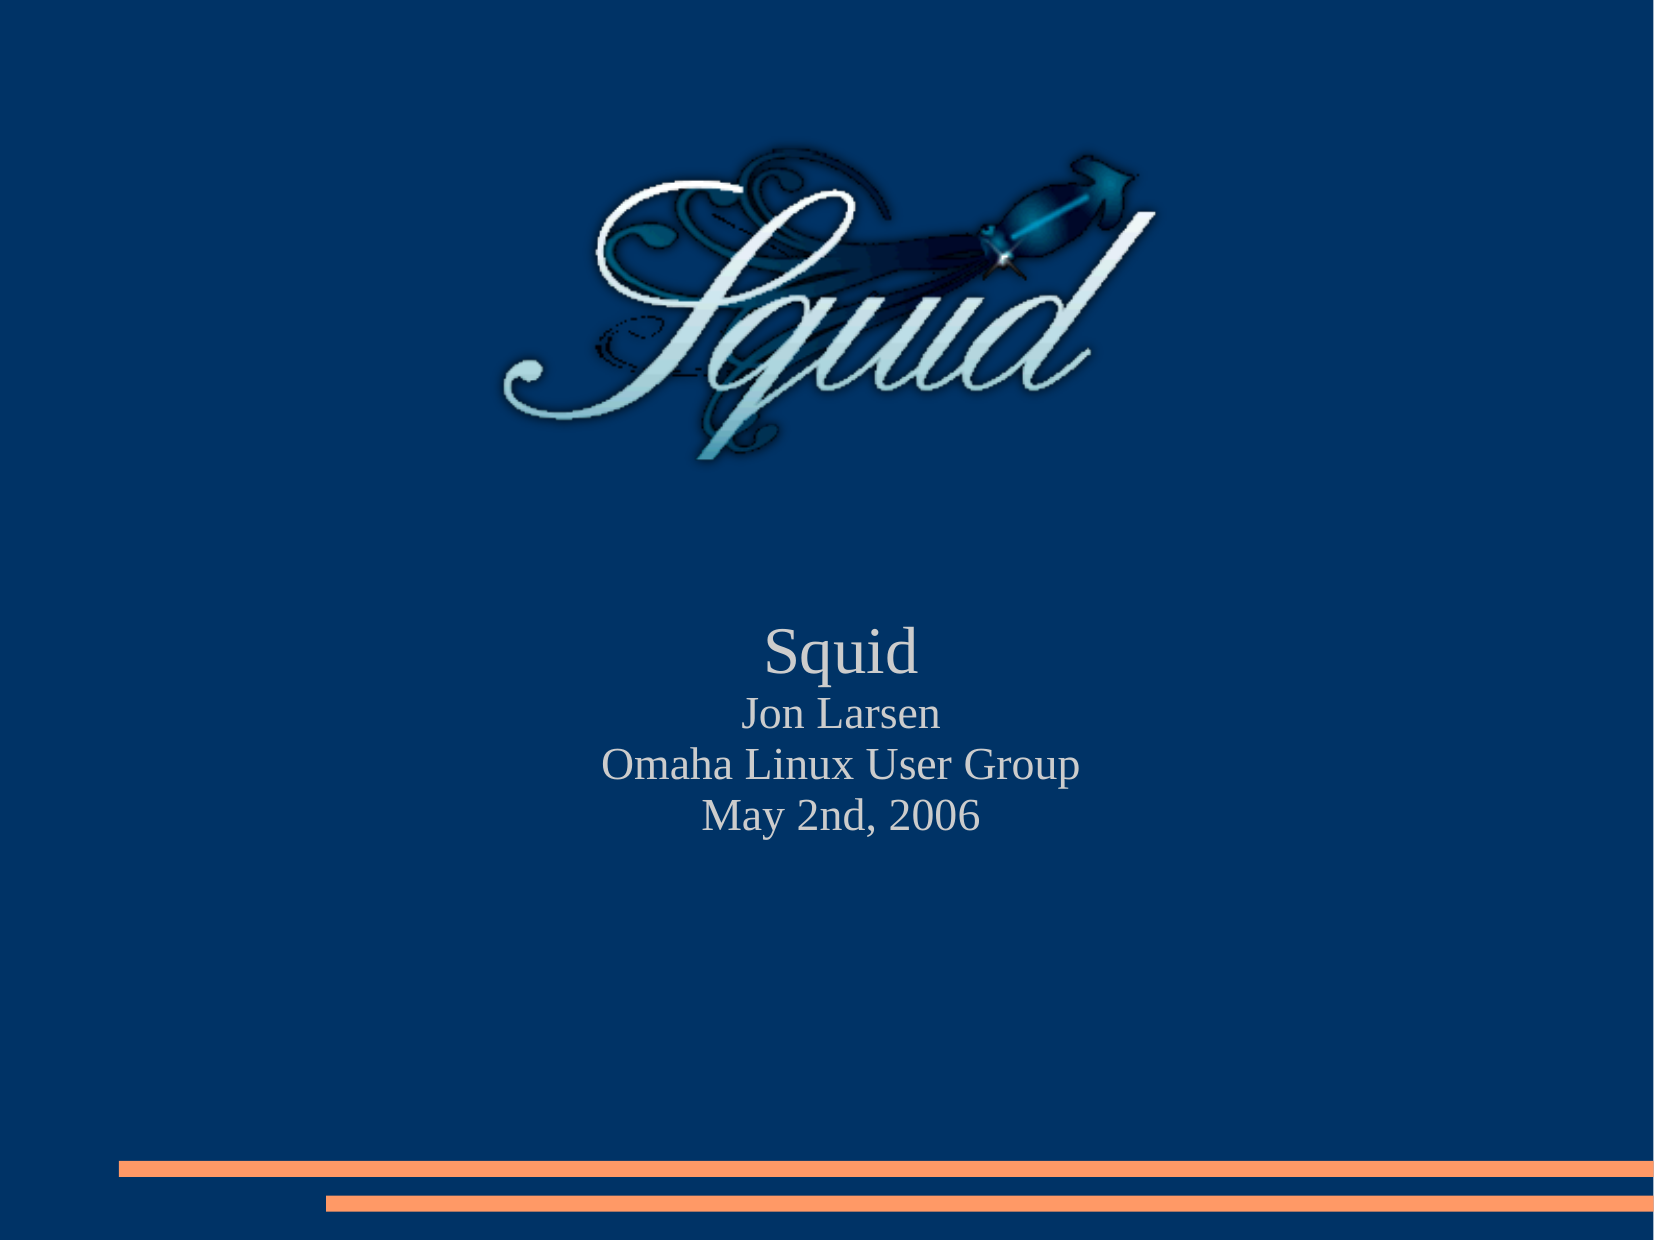

Squid
Jon Larsen
Omaha Linux User Group
May 2nd, 2006